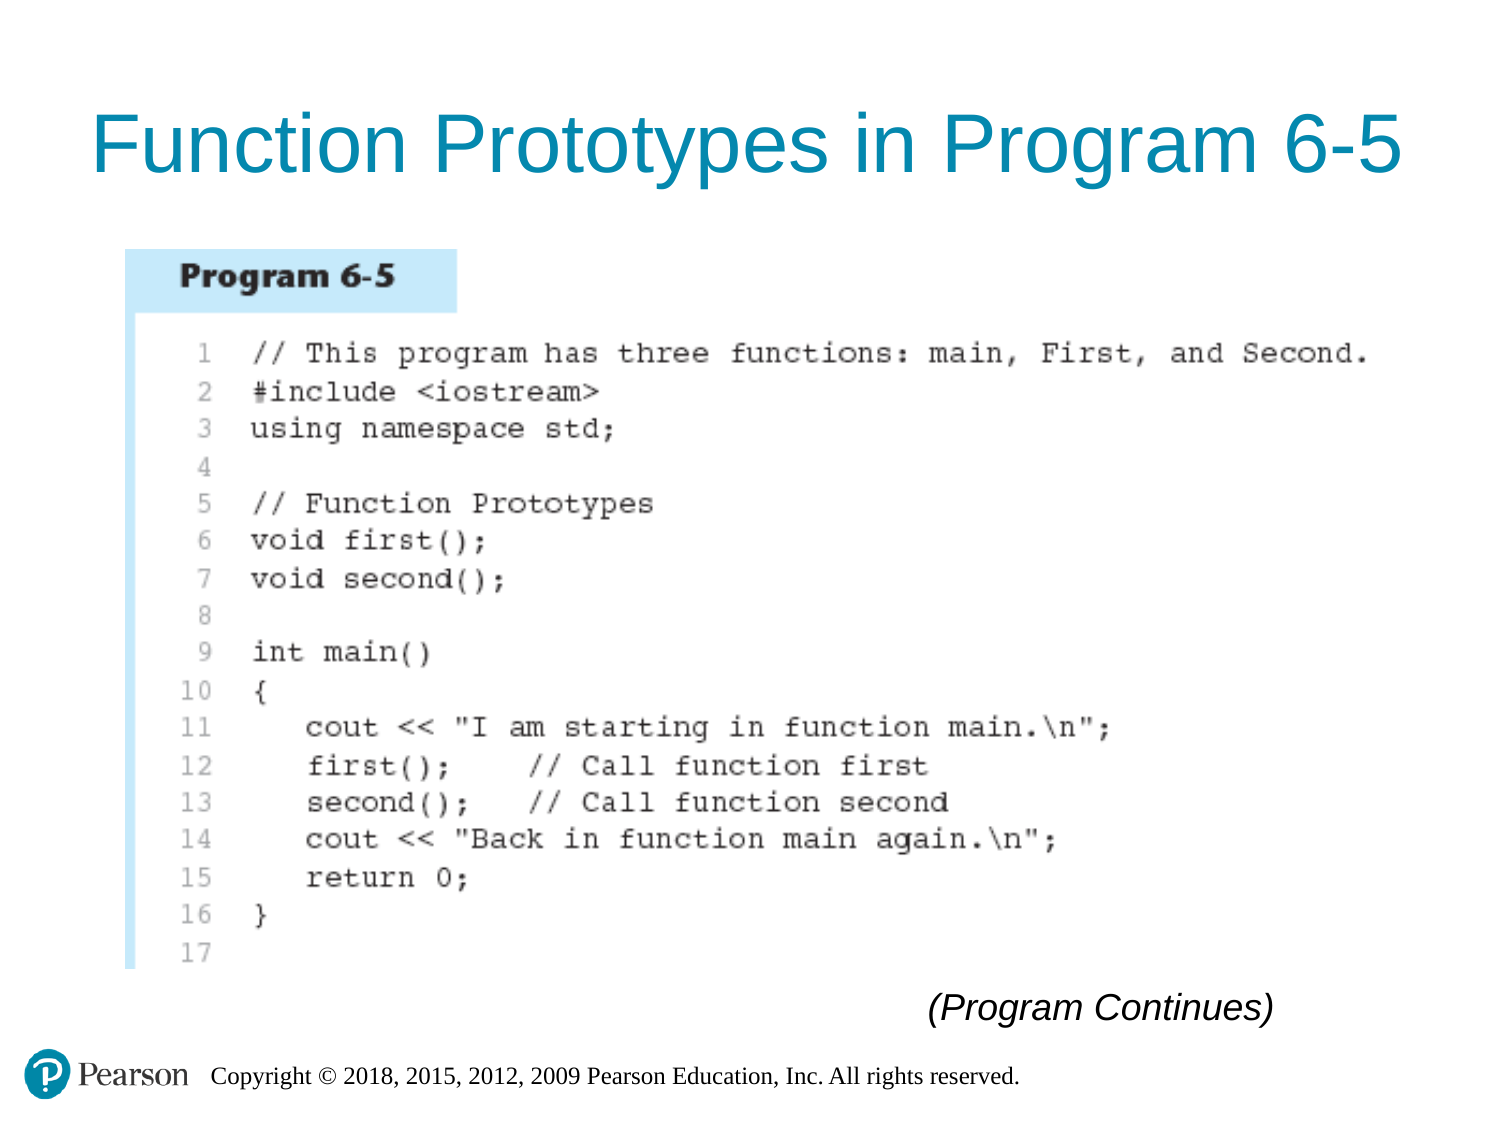

# Function Prototypes in Program 6-5
(Program Continues)